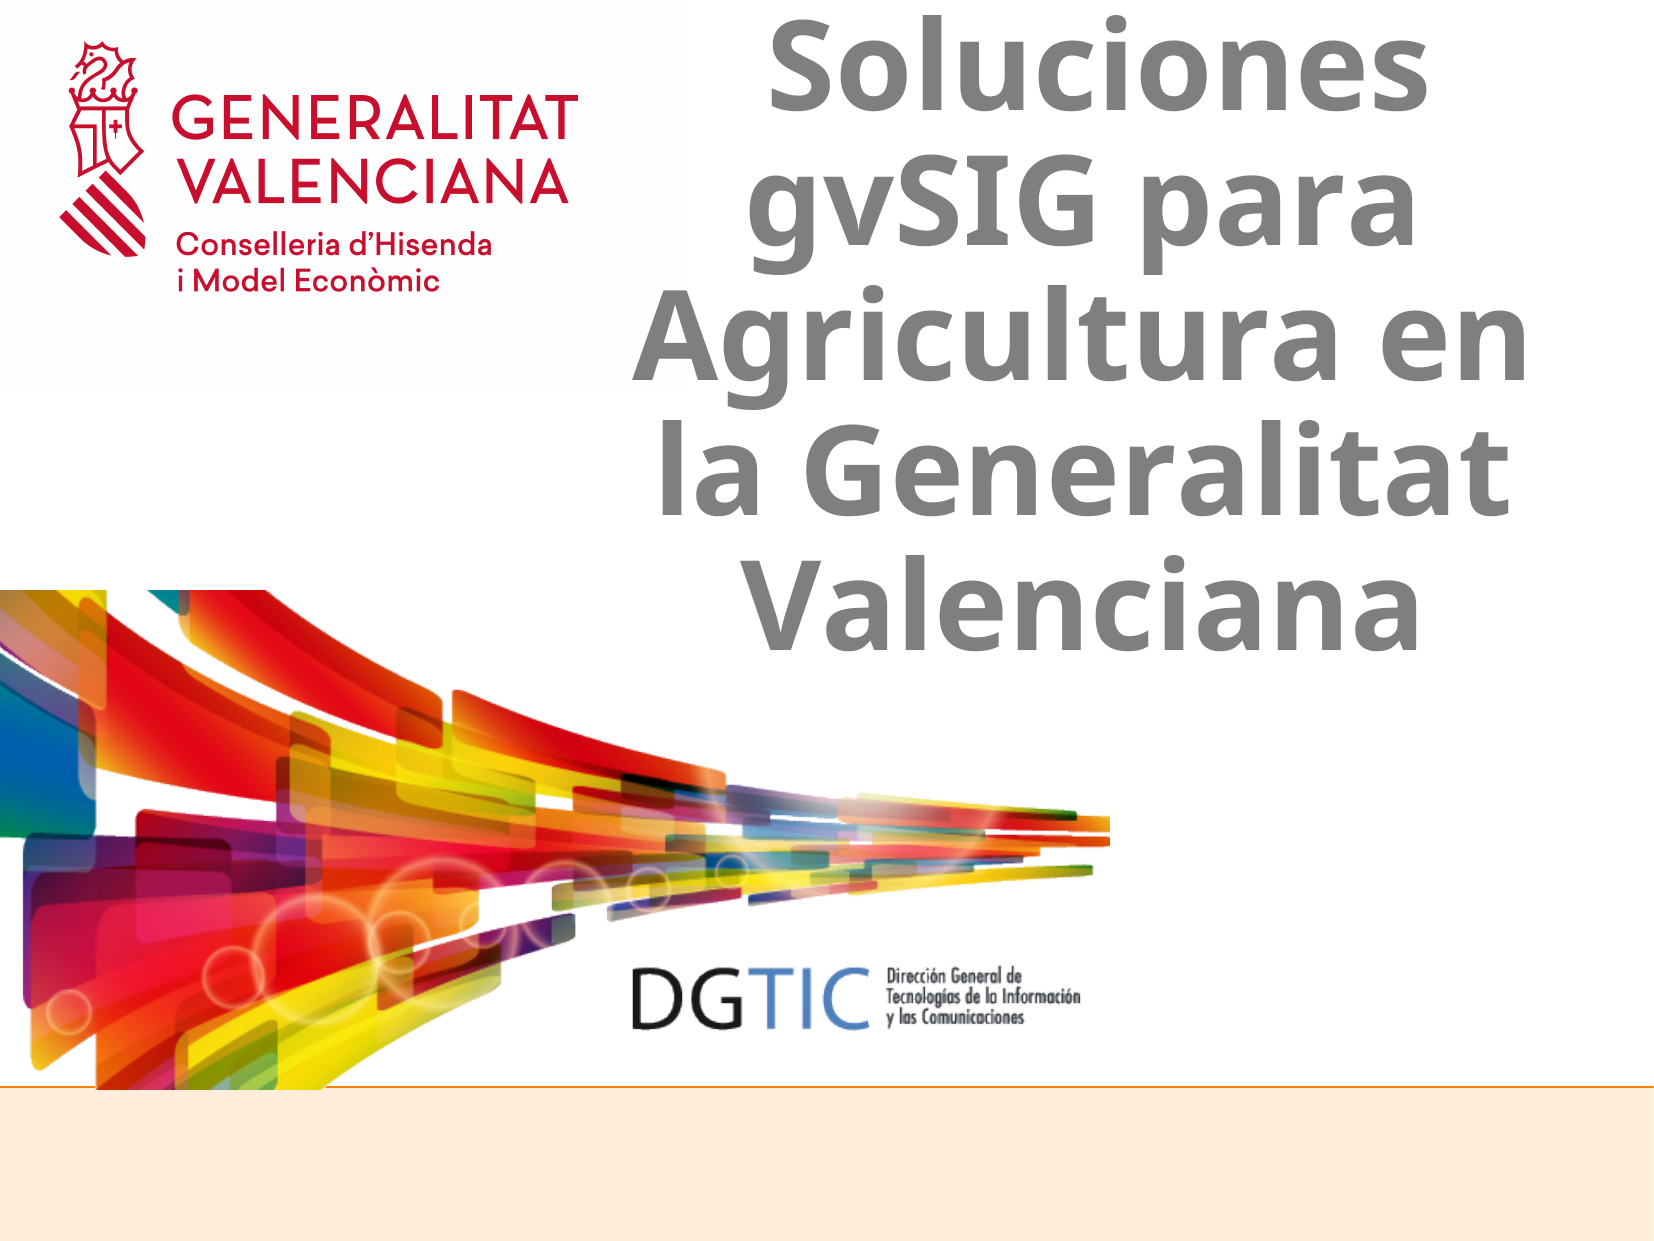

Soluciones gvSIG para Agricultura en la Generalitat Valenciana